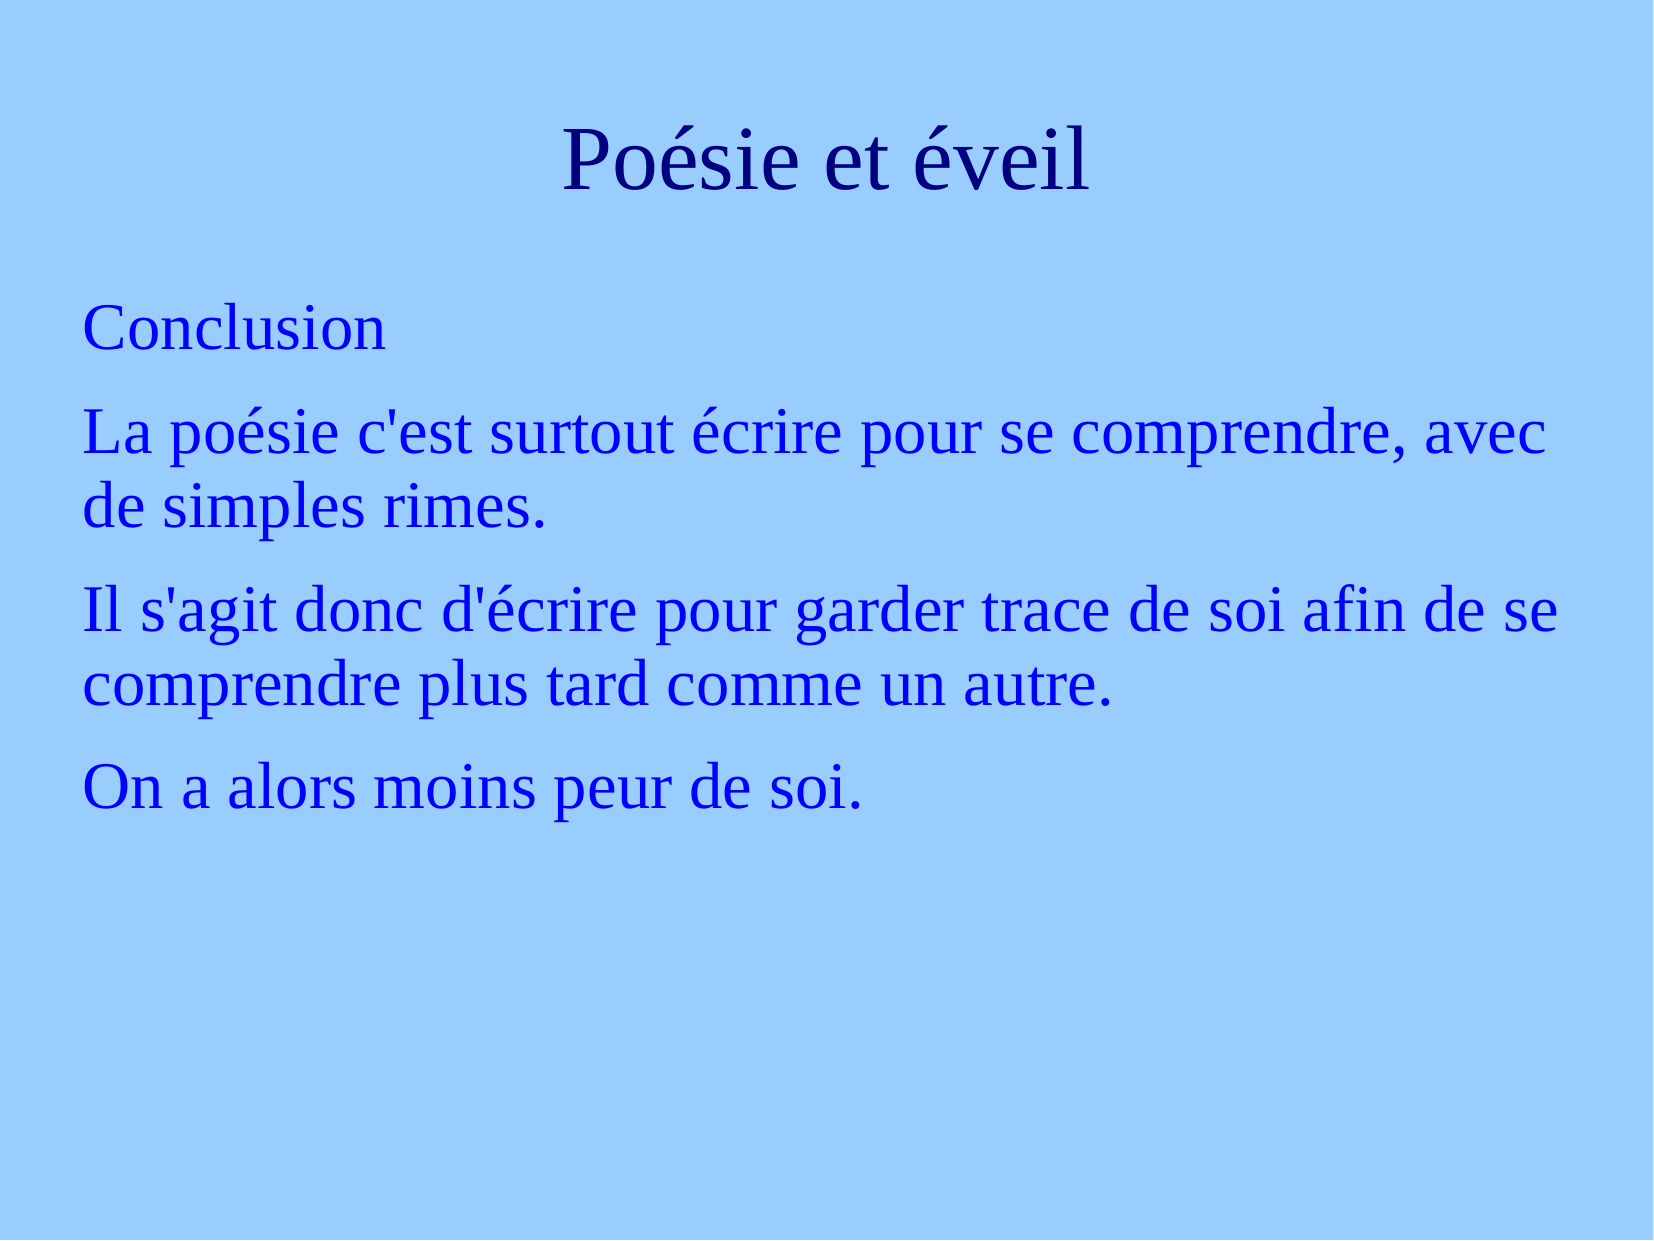

# Poésie et éveil
Conclusion
La poésie c'est surtout écrire pour se comprendre, avec de simples rimes.
Il s'agit donc d'écrire pour garder trace de soi afin de se comprendre plus tard comme un autre.
On a alors moins peur de soi.